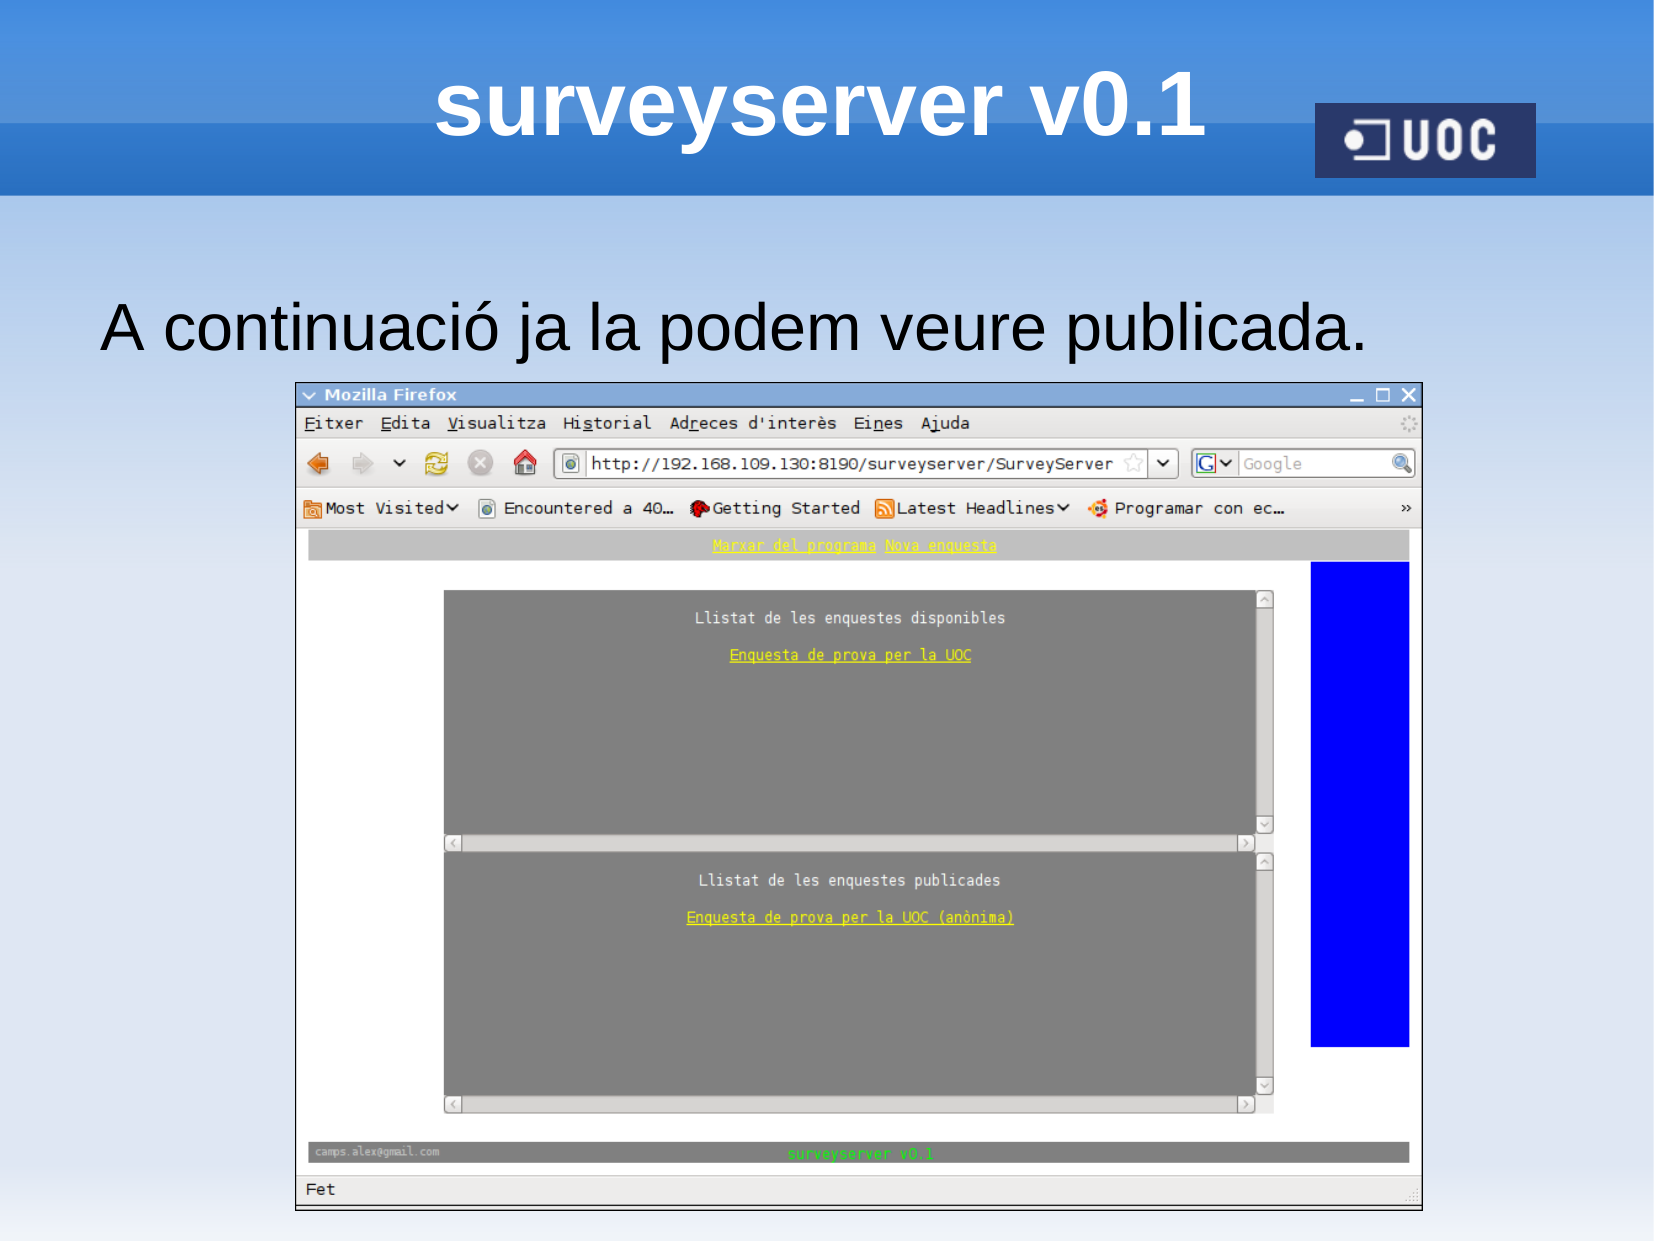

# surveyserver v0.1
A continuació ja la podem veure publicada.